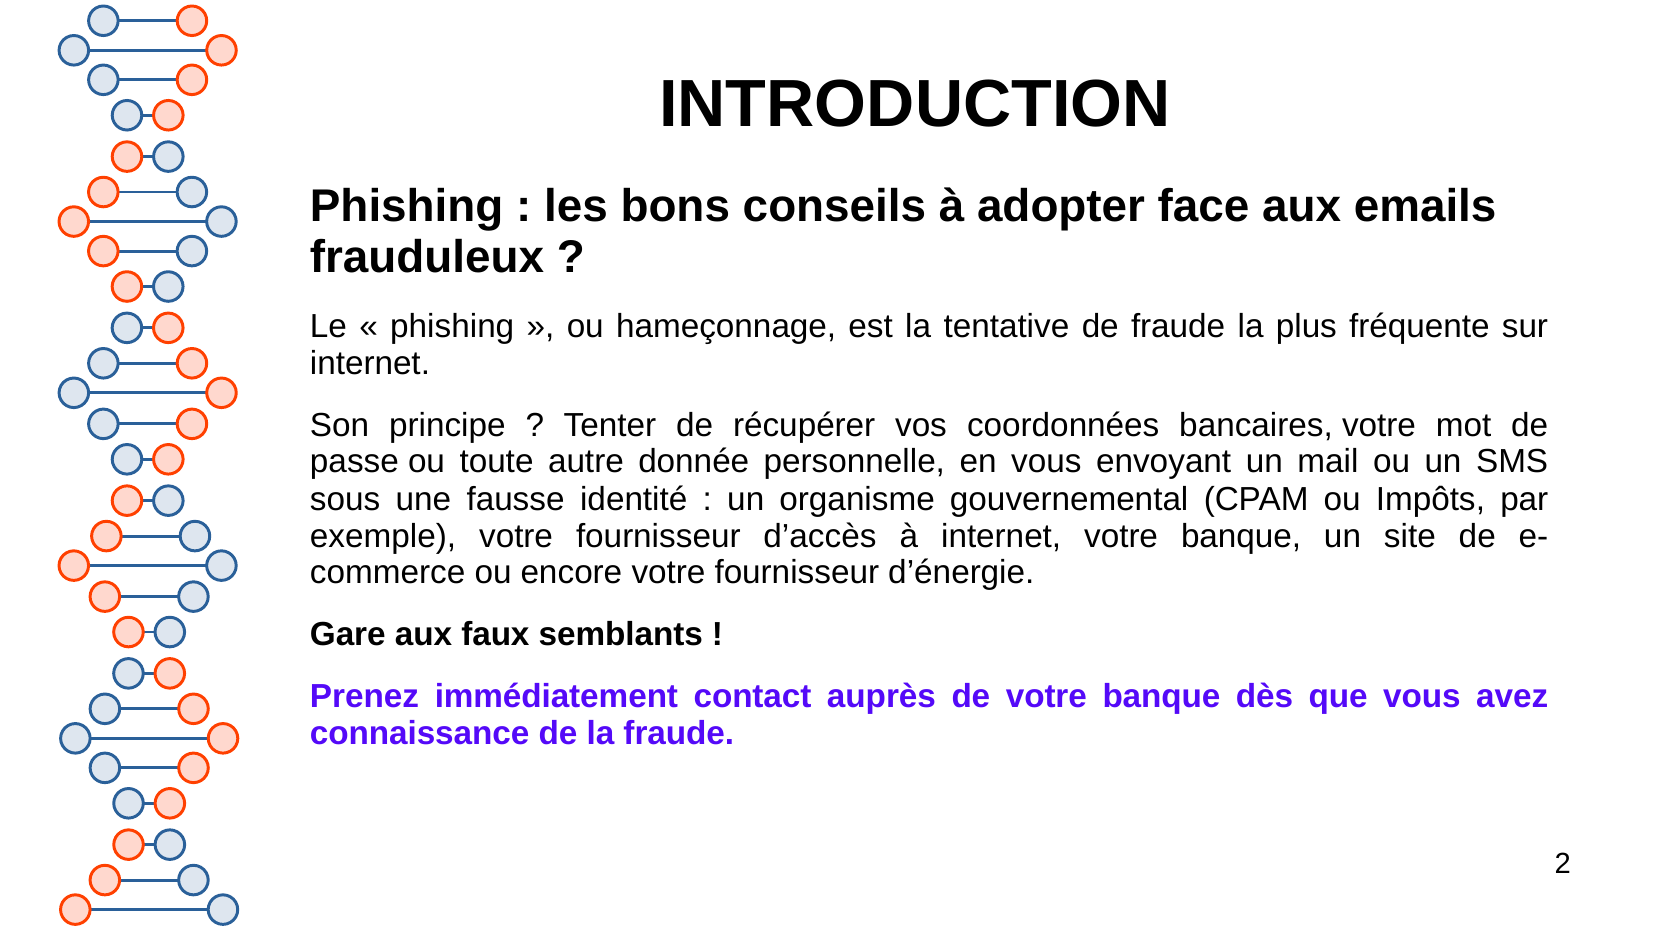

INTRODUCTION
Phishing : les bons conseils à adopter face aux emails frauduleux ?
Le « phishing », ou hameçonnage, est la tentative de fraude la plus fréquente sur internet.
Son principe ? Tenter de récupérer vos coordonnées bancaires, votre mot de passe ou toute autre donnée personnelle, en vous envoyant un mail ou un SMS sous une fausse identité : un organisme gouvernemental (CPAM ou Impôts, par exemple), votre fournisseur d’accès à internet, votre banque, un site de e-commerce ou encore votre fournisseur d’énergie.
Gare aux faux semblants !
Prenez immédiatement contact auprès de votre banque dès que vous avez connaissance de la fraude.
2